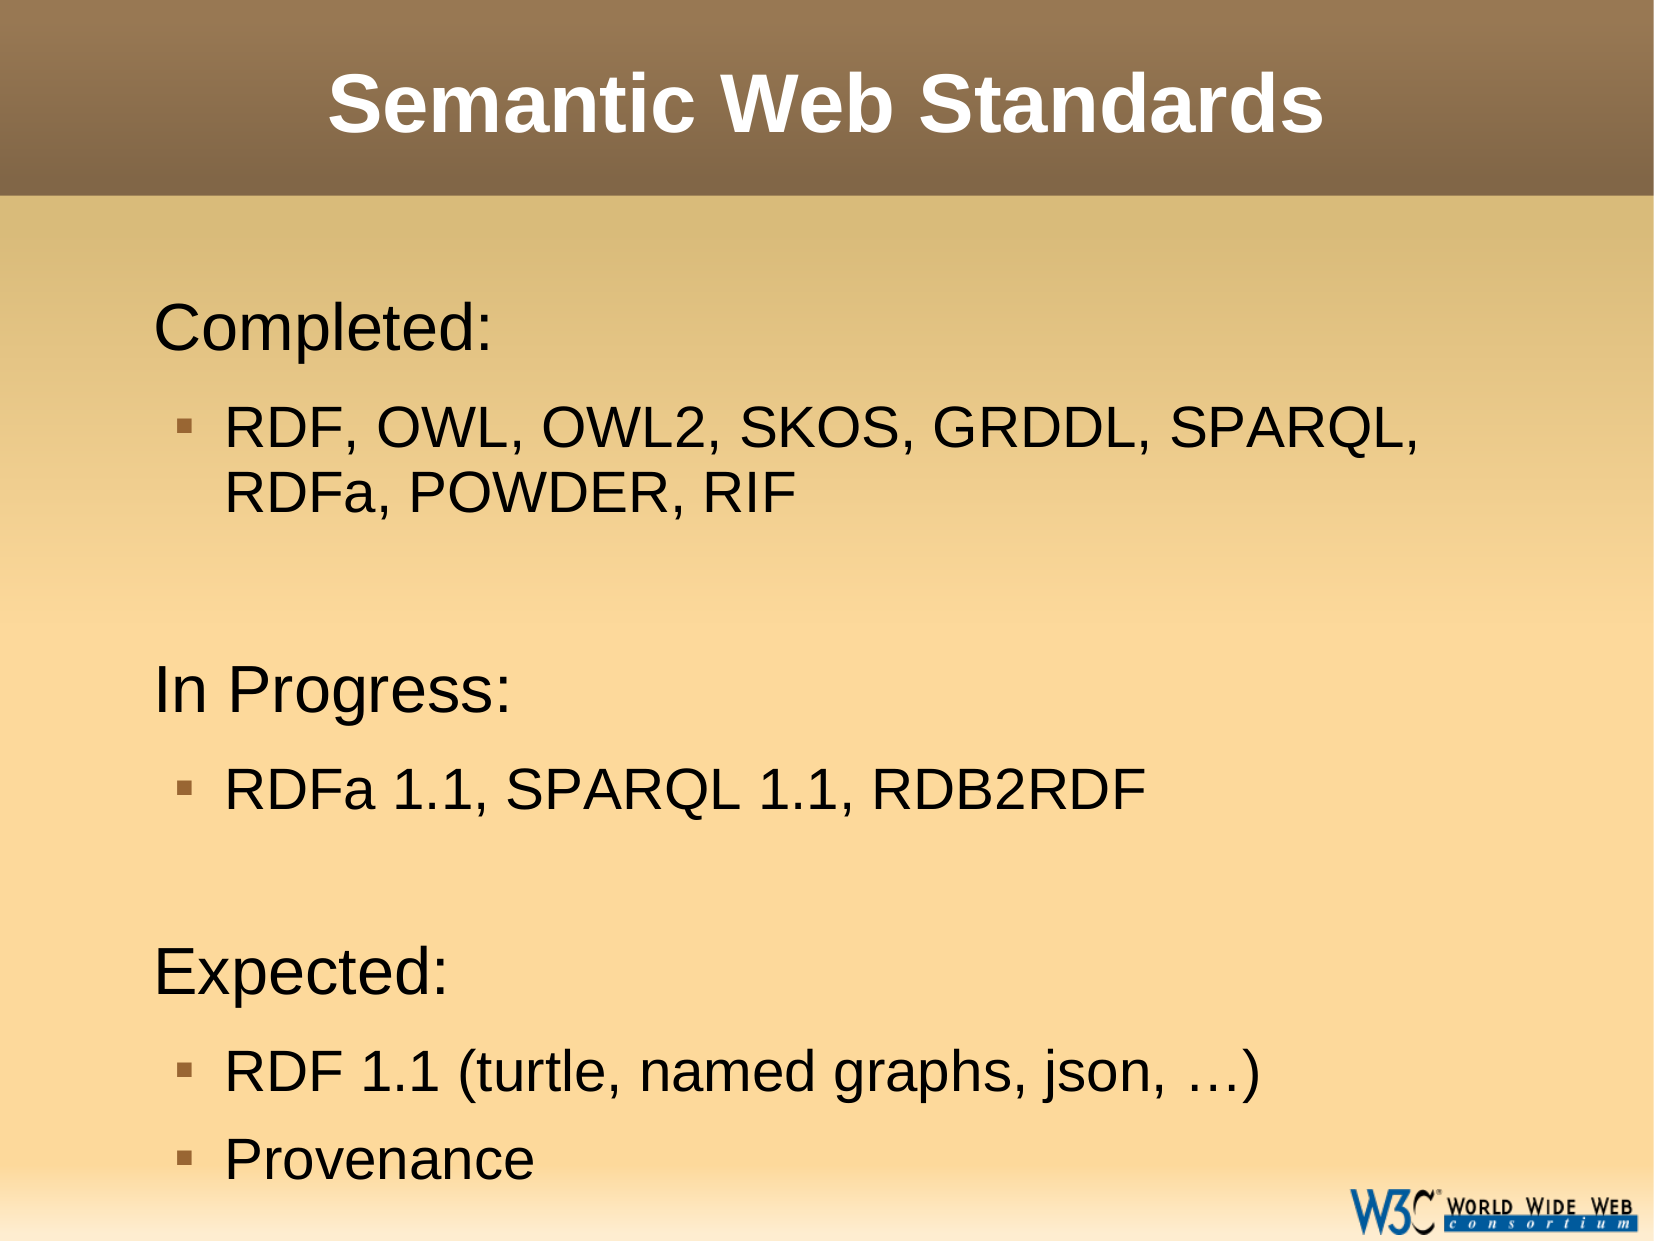

# Semantic Web Standards
Completed:
RDF, OWL, OWL2, SKOS, GRDDL, SPARQL, RDFa, POWDER, RIF
In Progress:
RDFa 1.1, SPARQL 1.1, RDB2RDF
Expected:
RDF 1.1 (turtle, named graphs, json, …)
Provenance